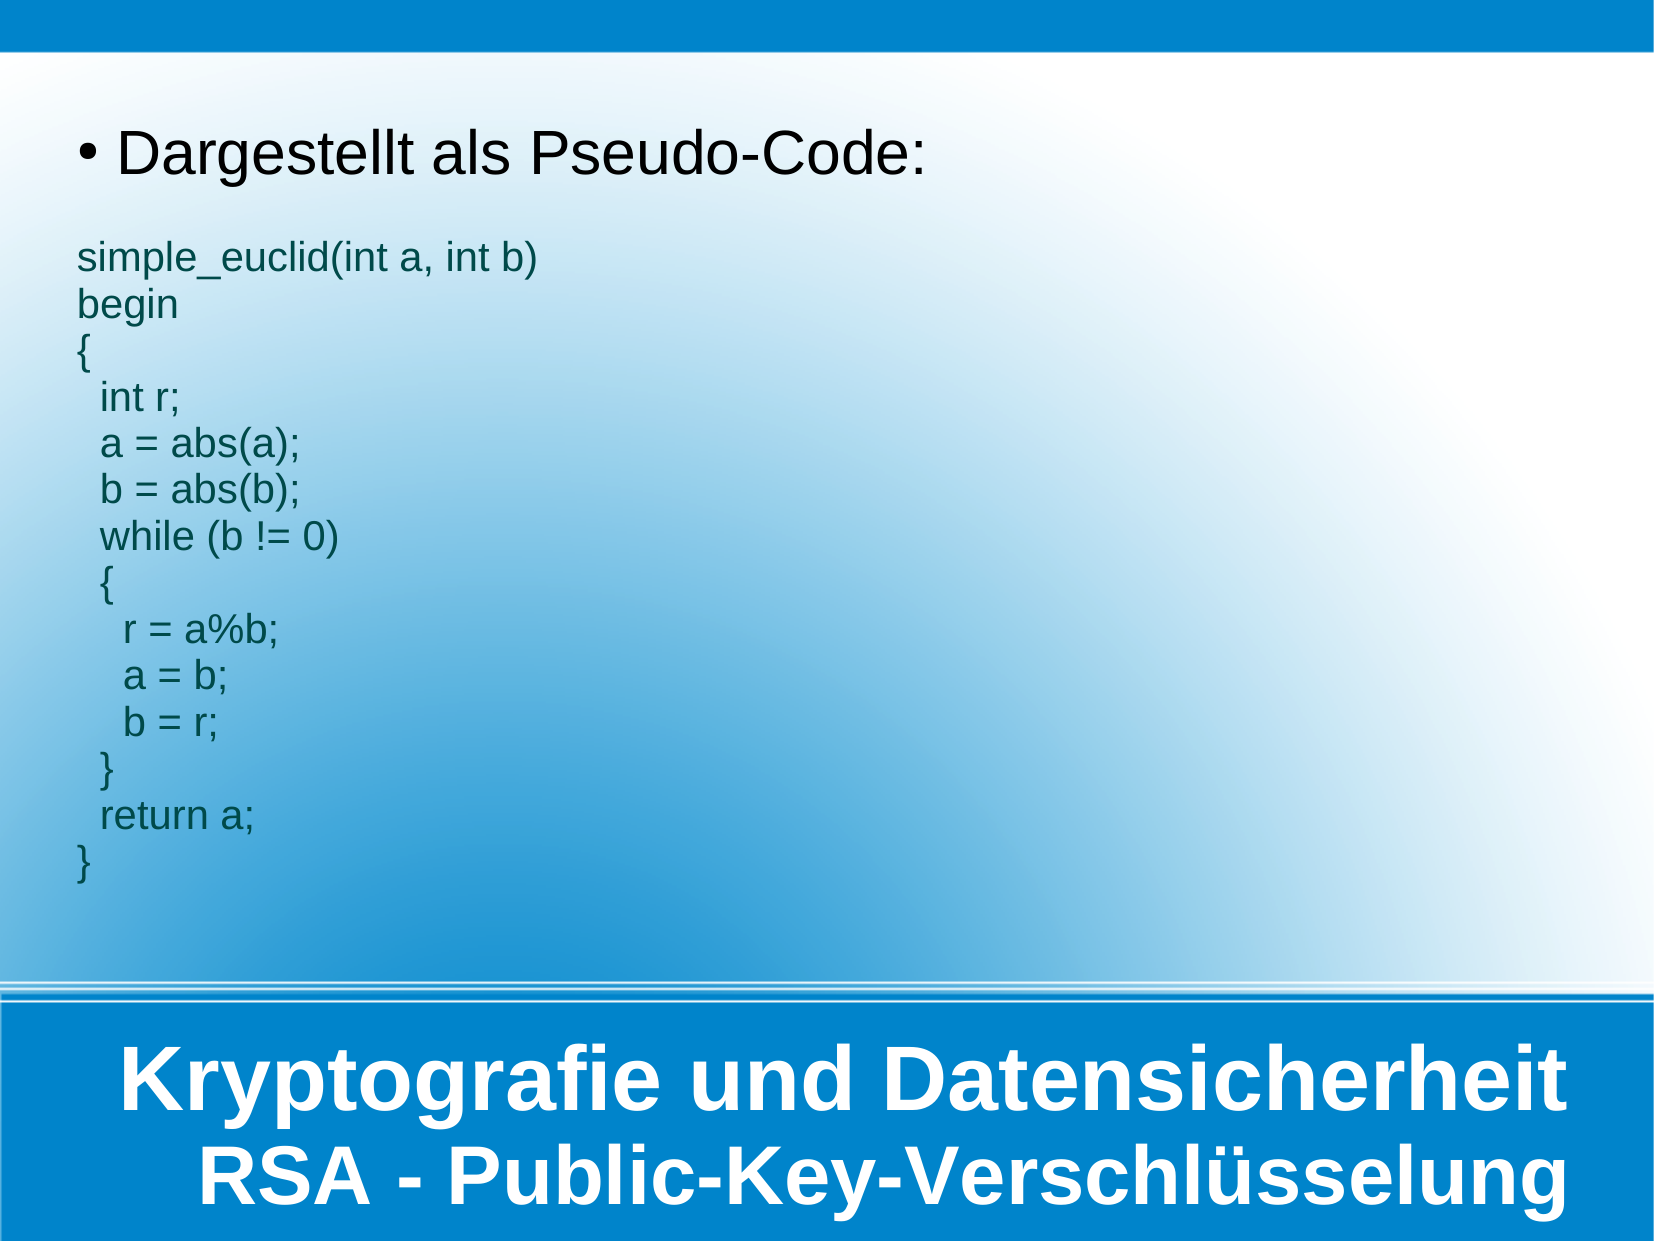

Dargestellt als Pseudo-Code:
simple_euclid(int a, int b)
begin
{
 int r;
 a = abs(a);
 b = abs(b);
 while (b != 0)
 {
 r = a%b;
 a = b;
 b = r;
 }
 return a;
}
# Kryptografie und Datensicherheit RSA - Public-Key-Verschlüsselung